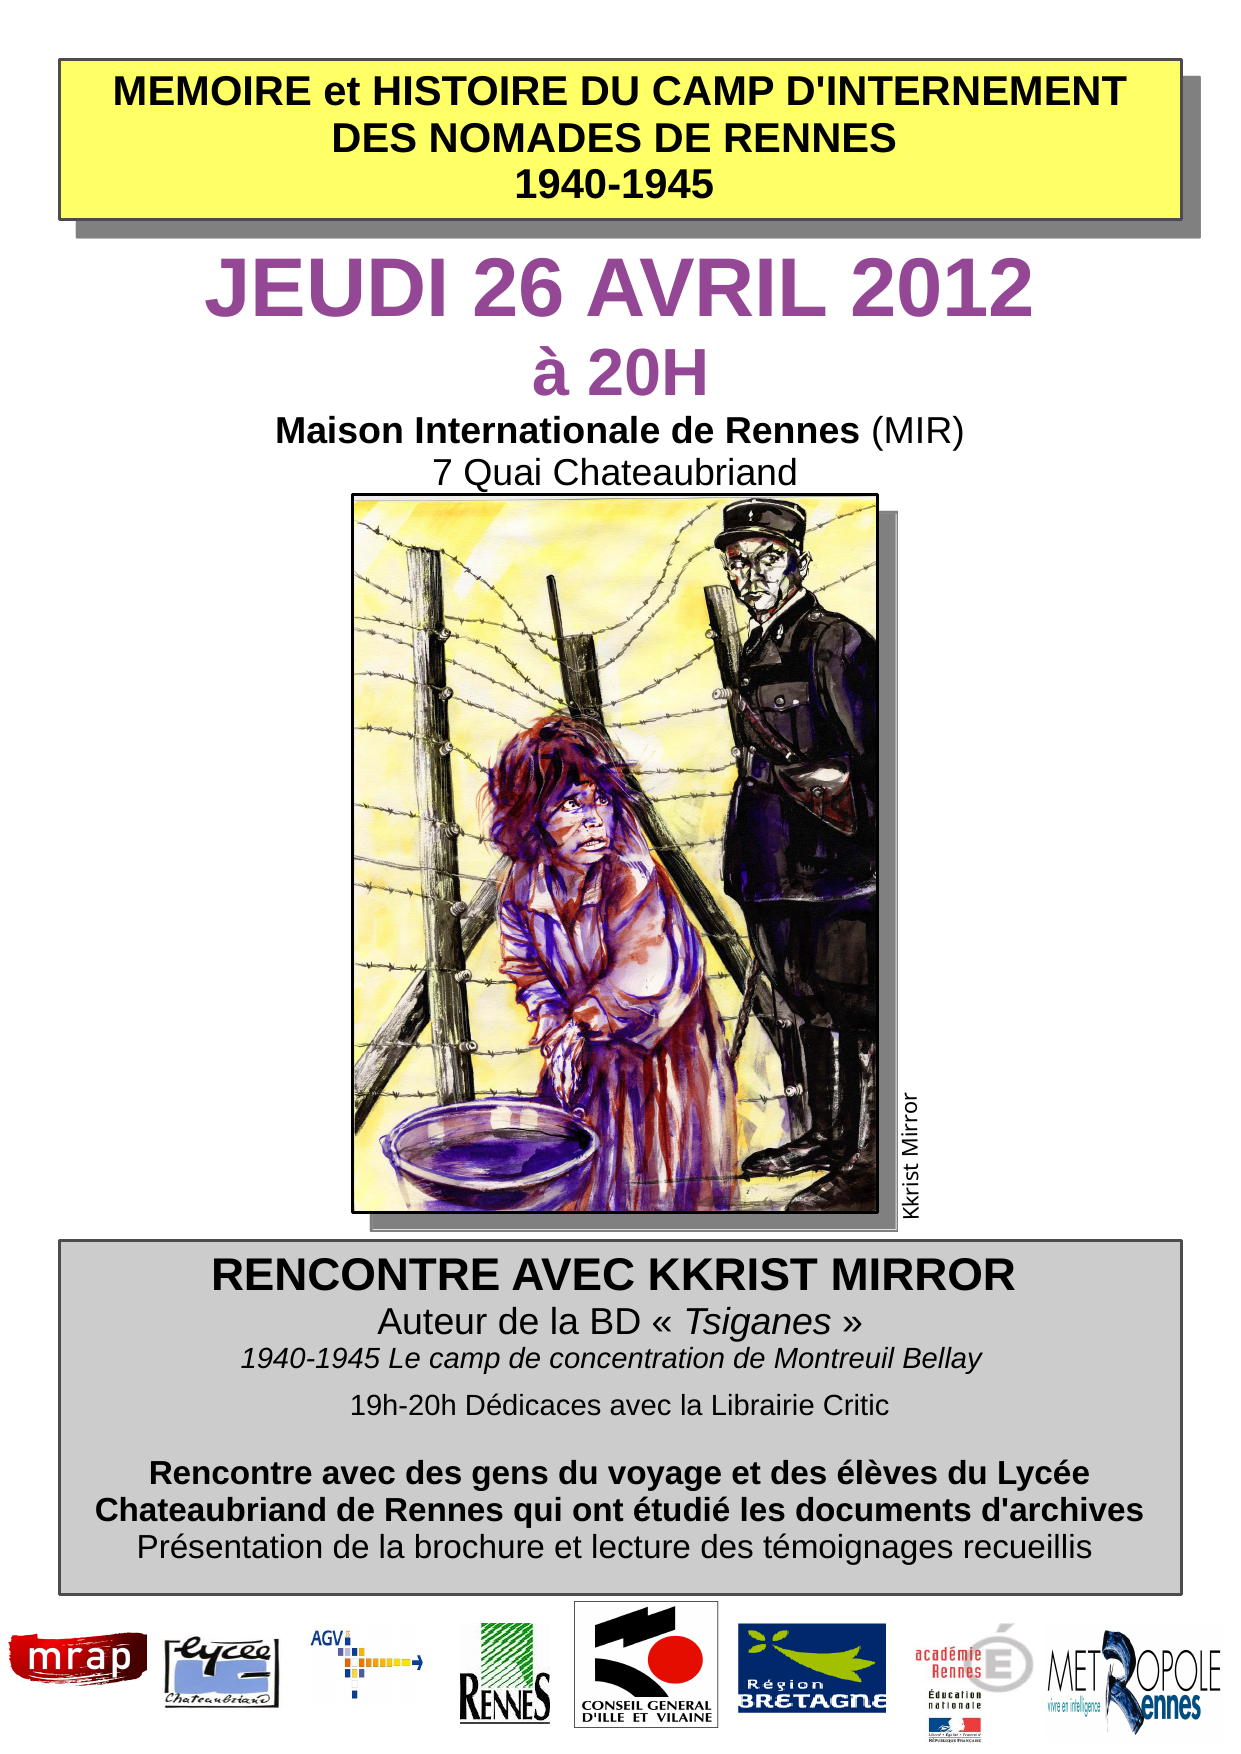

MEMOIRE et HISTOIRE DU CAMP D'INTERNEMENT
DES NOMADES DE RENNES
1940-1945
JEUDI 26 AVRIL 2012
 à 20H
Maison Internationale de Rennes (MIR)
7 Quai Chateaubriand
Kkrist Mirror
RENCONTRE AVEC KKRIST MIRROR
Auteur de la BD « Tsiganes »
1940-1945 Le camp de concentration de Montreuil Bellay
19h-20h Dédicaces avec la Librairie Critic
Rencontre avec des gens du voyage et des élèves du Lycée Chateaubriand de Rennes qui ont étudié les documents d'archives
Présentation de la brochure et lecture des témoignages recueillis